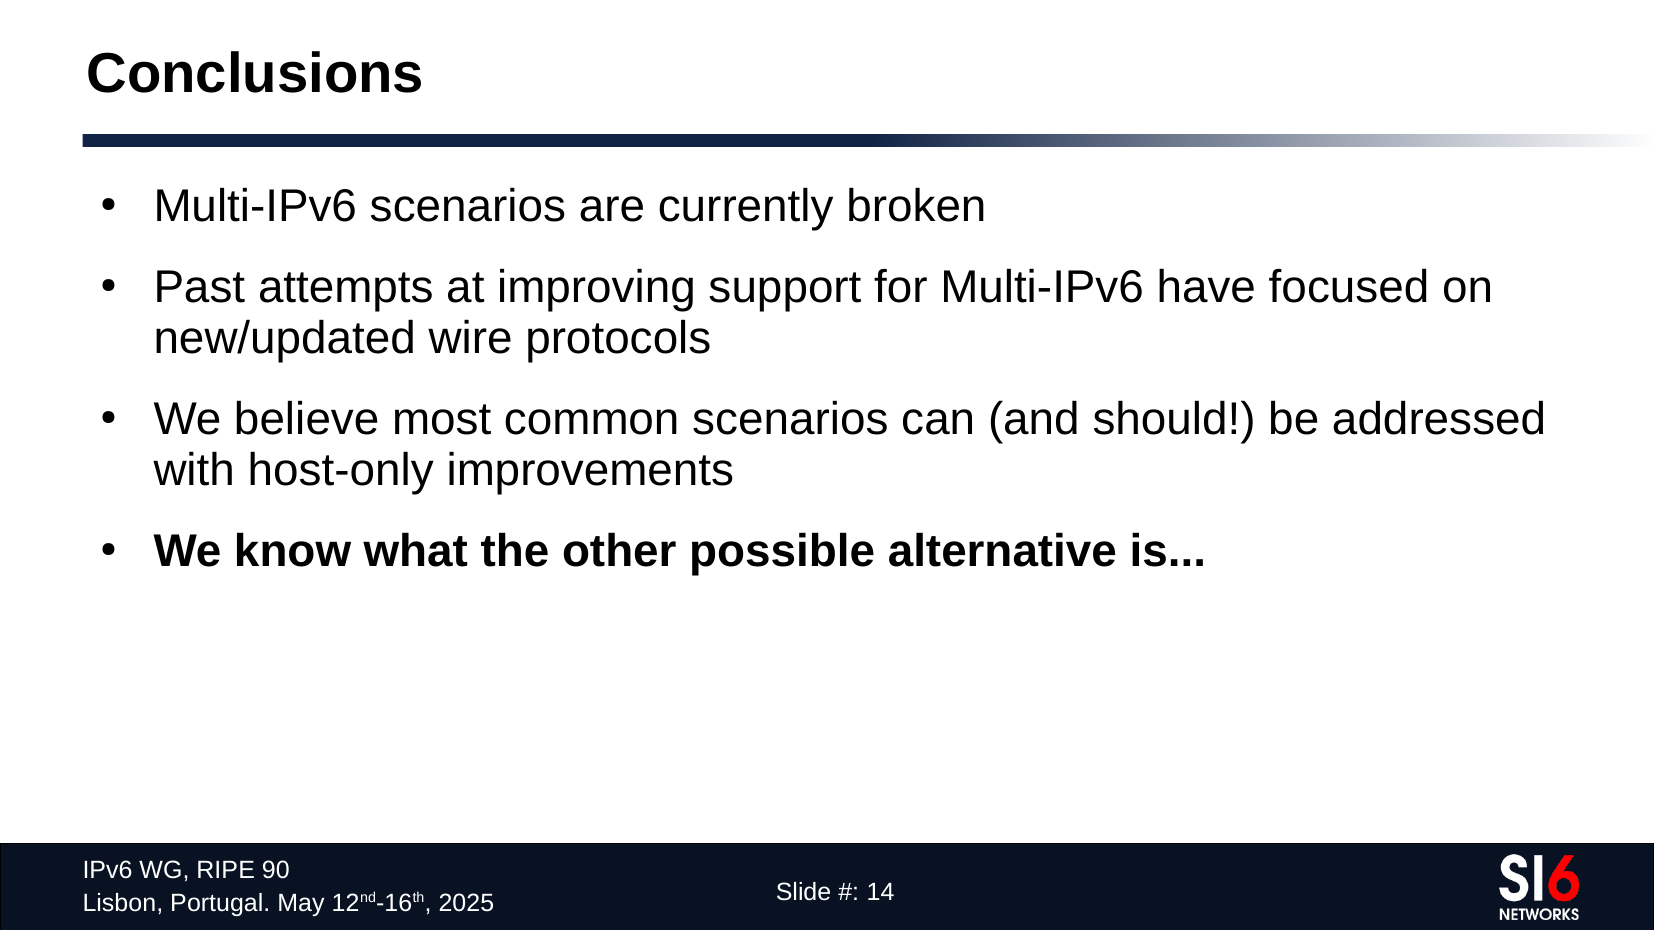

# Conclusions
Multi-IPv6 scenarios are currently broken
Past attempts at improving support for Multi-IPv6 have focused on new/updated wire protocols
We believe most common scenarios can (and should!) be addressed with host-only improvements
We know what the other possible alternative is...